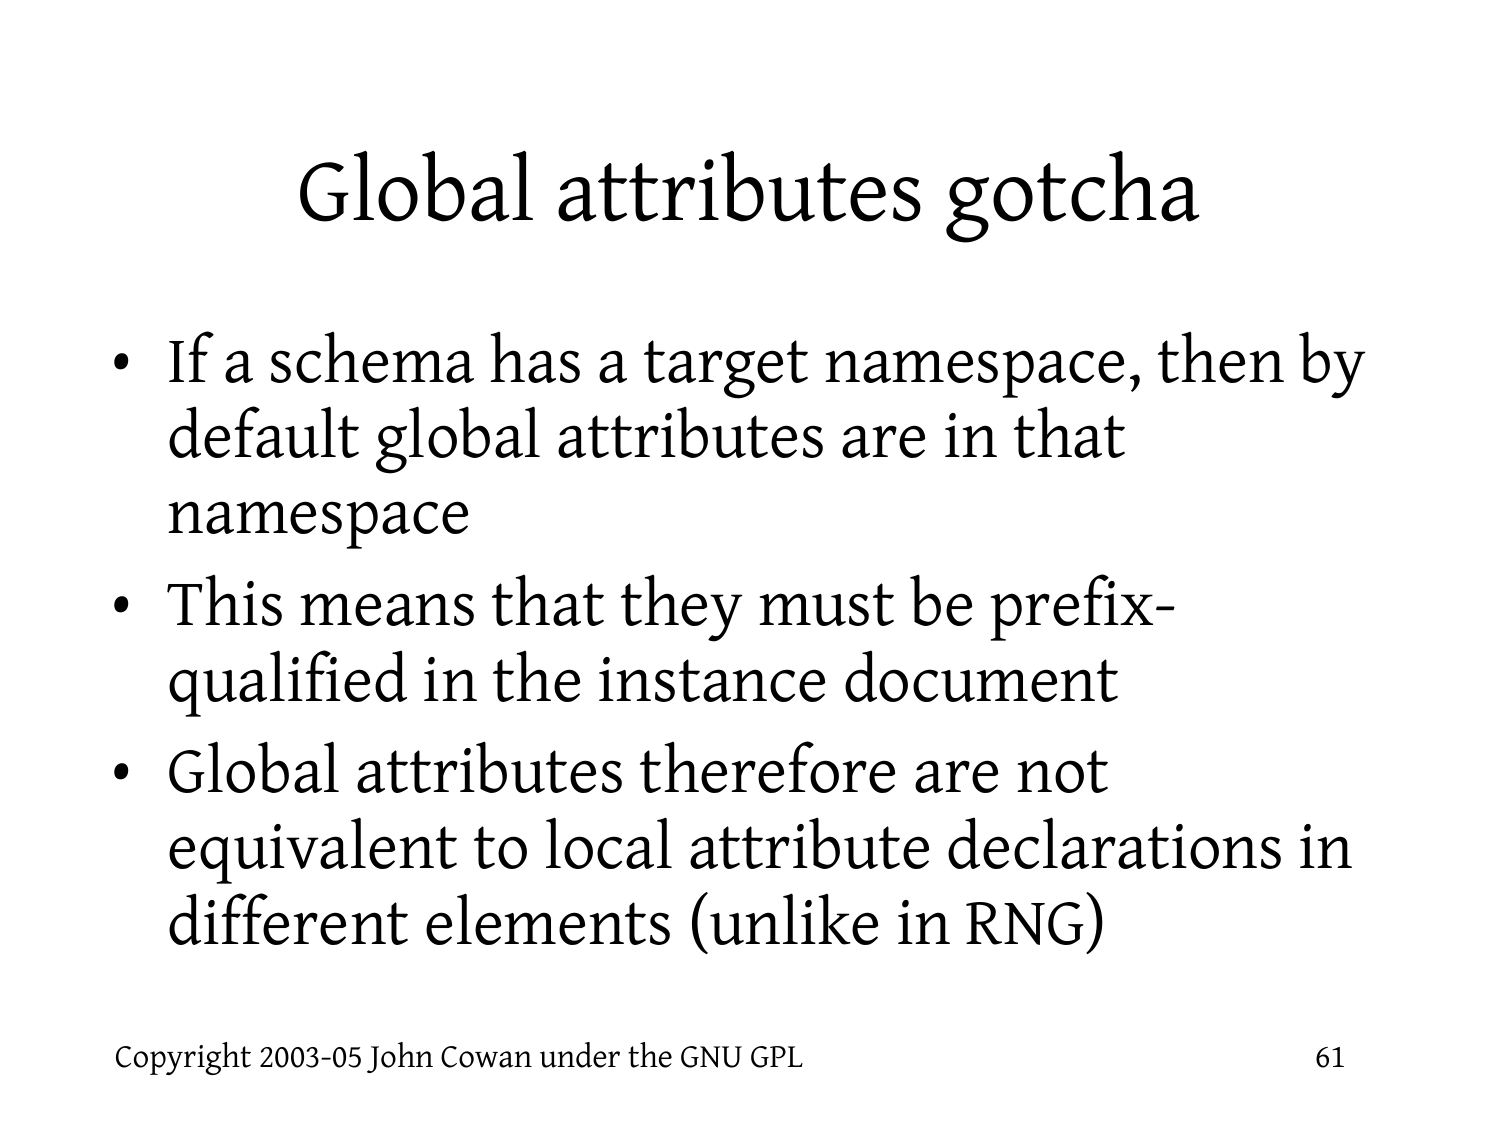

# Global attributes gotcha
If a schema has a target namespace, then by default global attributes are in that namespace
This means that they must be prefix-qualified in the instance document
Global attributes therefore are not equivalent to local attribute declarations in different elements (unlike in RNG)